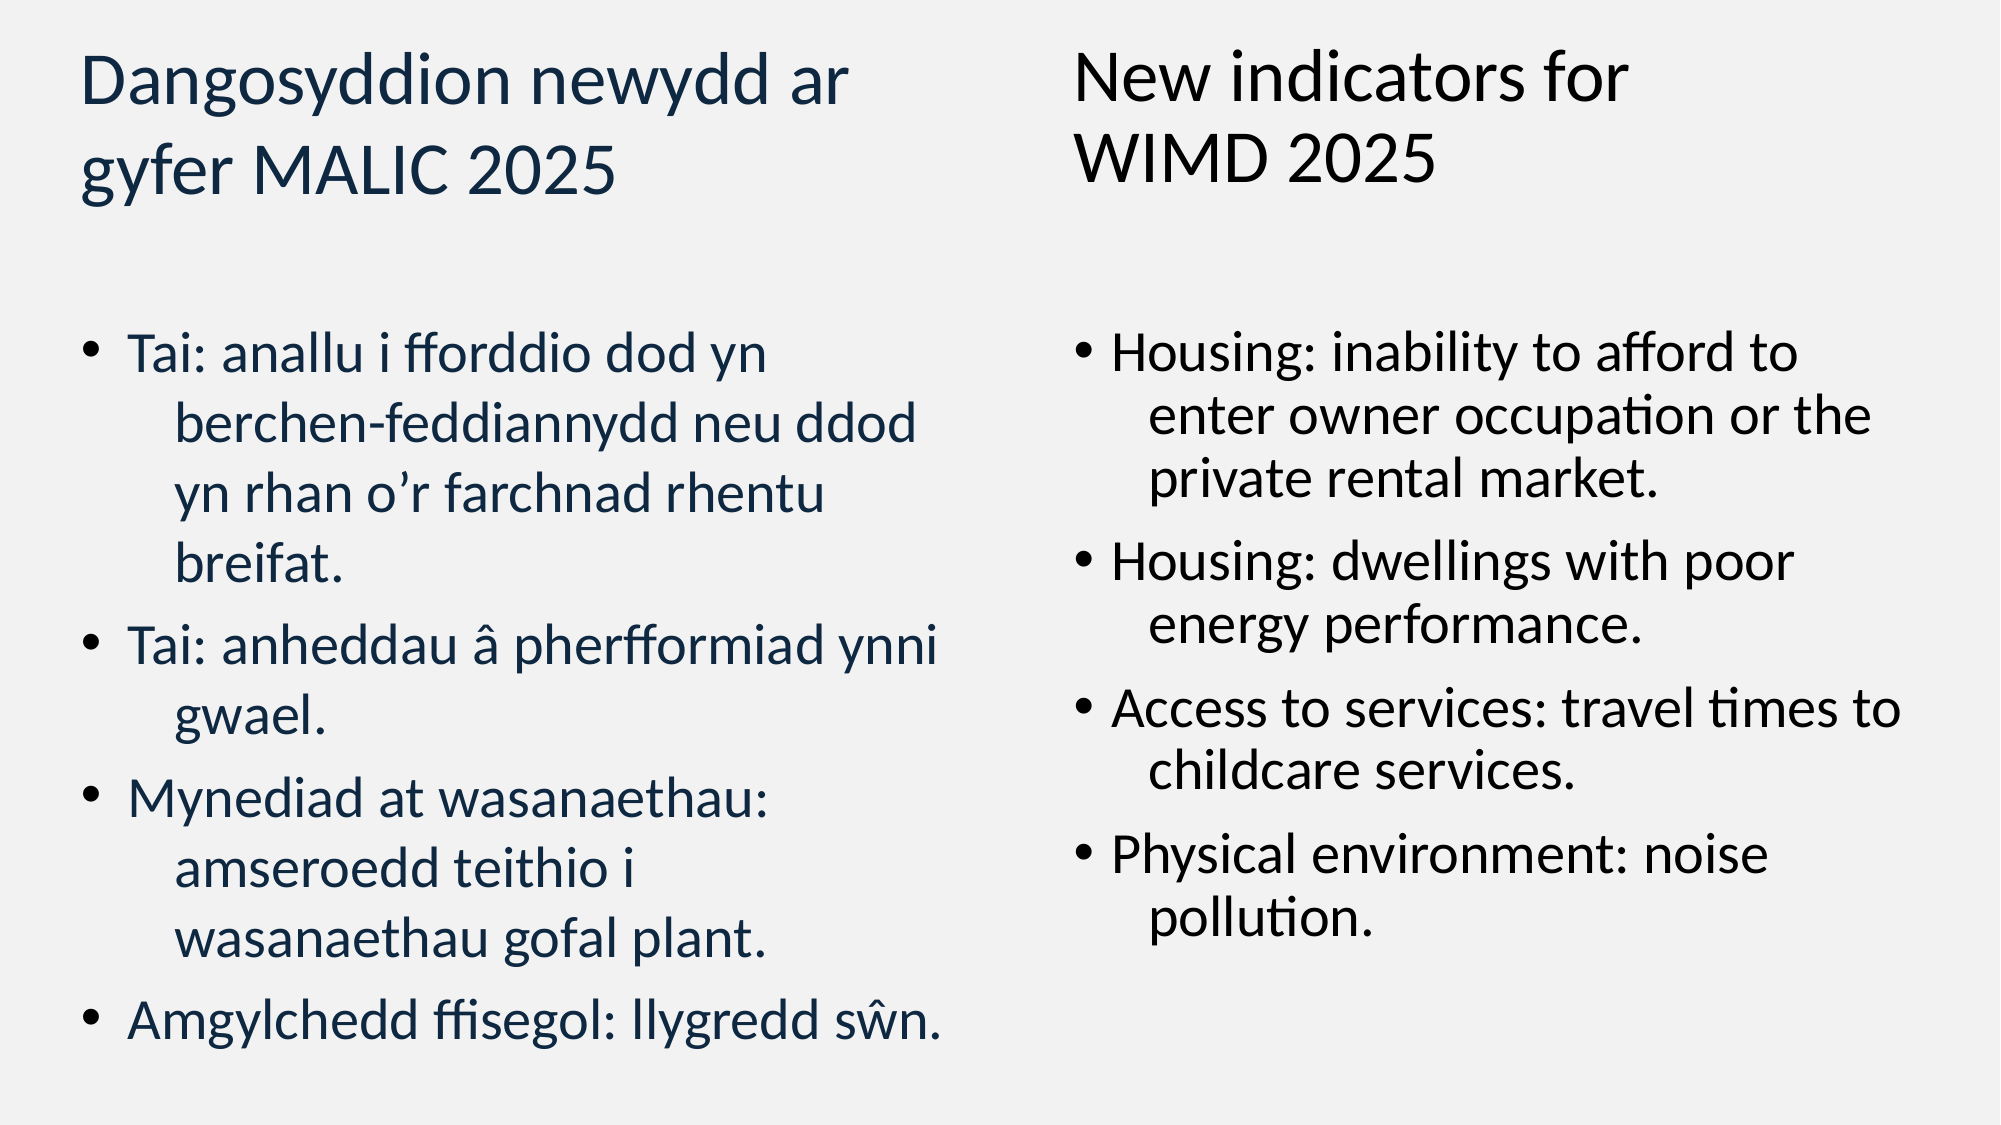

Dangosyddion newydd ar gyfer MALIC 2025
New indicators for WIMD 2025
Tai: anallu i fforddio dod yn berchen-feddiannydd neu ddod yn rhan o’r farchnad rhentu breifat.
Tai: anheddau â pherfformiad ynni gwael.
Mynediad at wasanaethau: amseroedd teithio i wasanaethau gofal plant.
Amgylchedd ffisegol: llygredd sŵn.
# Housing: inability to afford to enter owner occupation or the private rental market.
Housing: dwellings with poor energy performance.
Access to services: travel times to childcare services.
Physical environment: noise pollution.